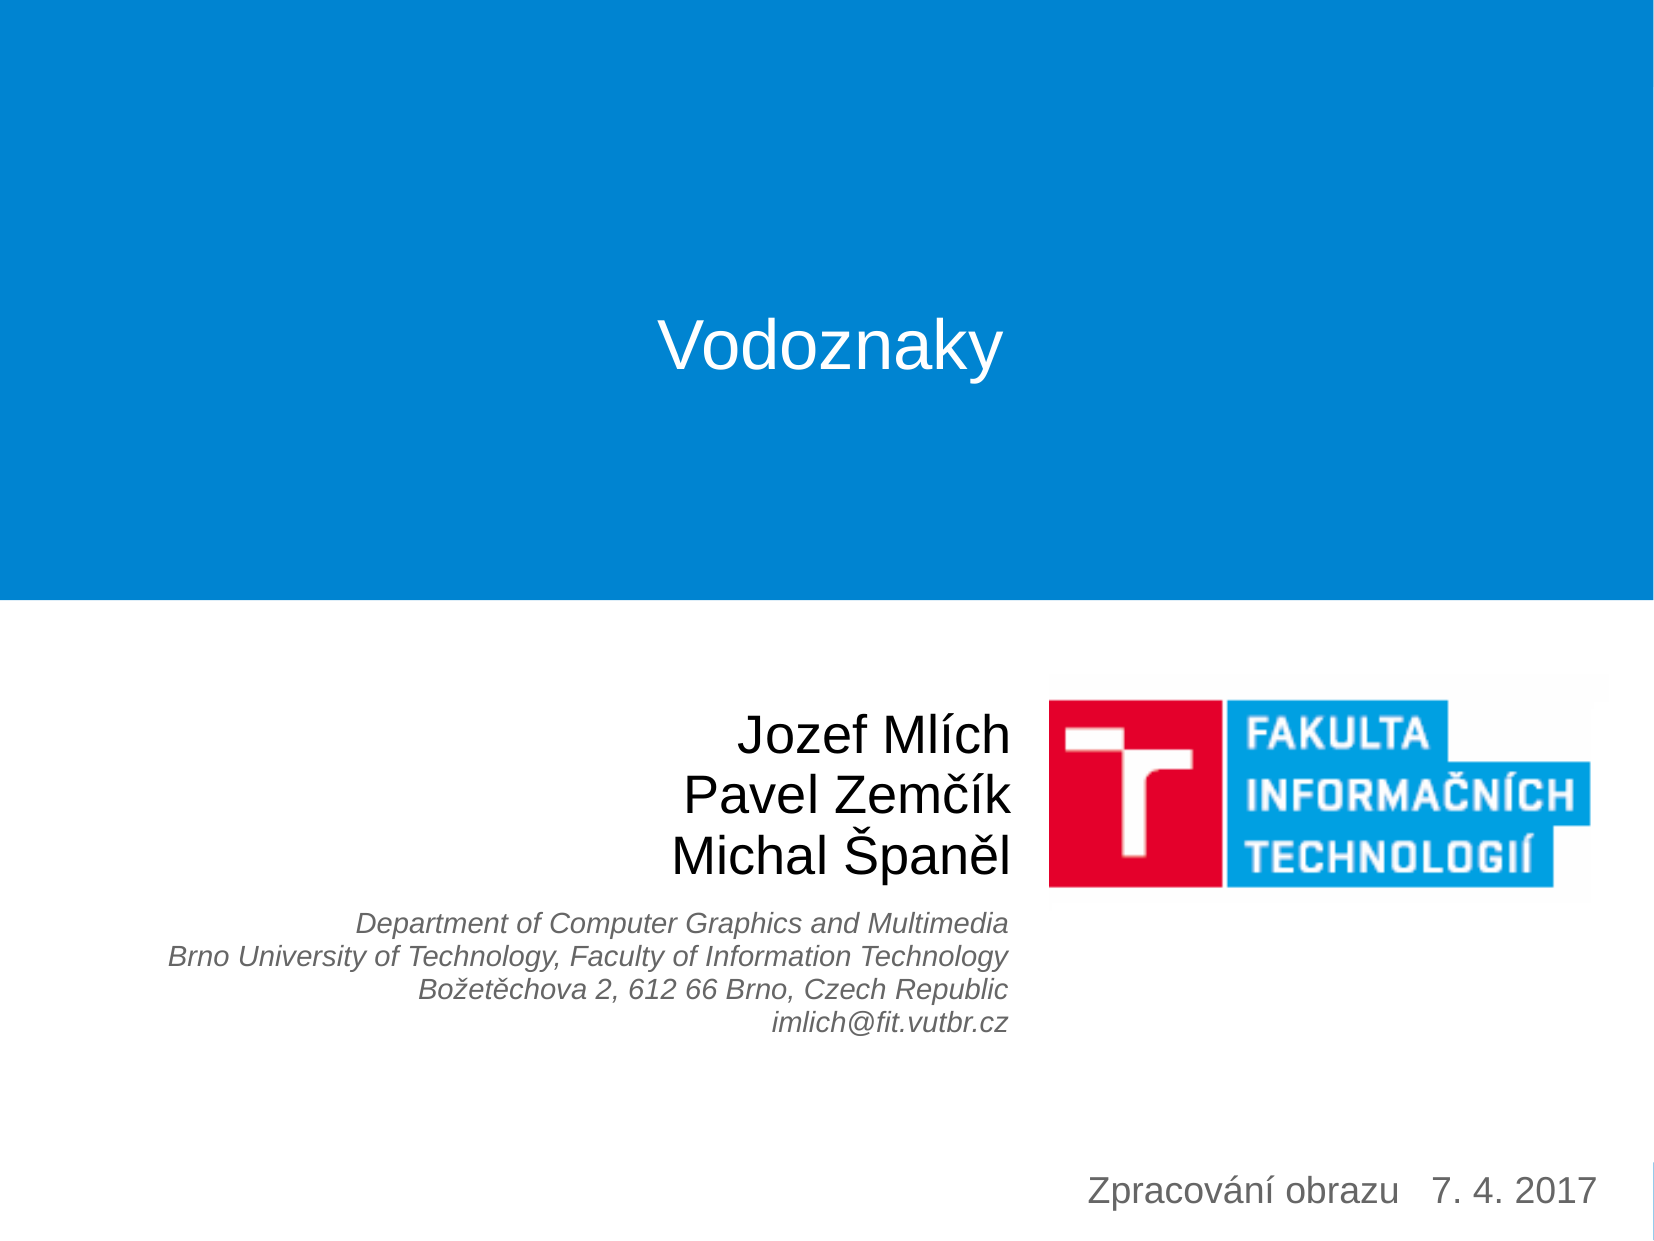

# Vodoznaky
Jozef Mlích
Pavel Zemčík
Michal Španěl
Department of Computer Graphics and Multimedia
Brno University of Technology, Faculty of Information Technology
Božetěchova 2, 612 66 Brno, Czech Republic
imlich@fit.vutbr.cz
Zpracování obrazu 7. 4. 2017